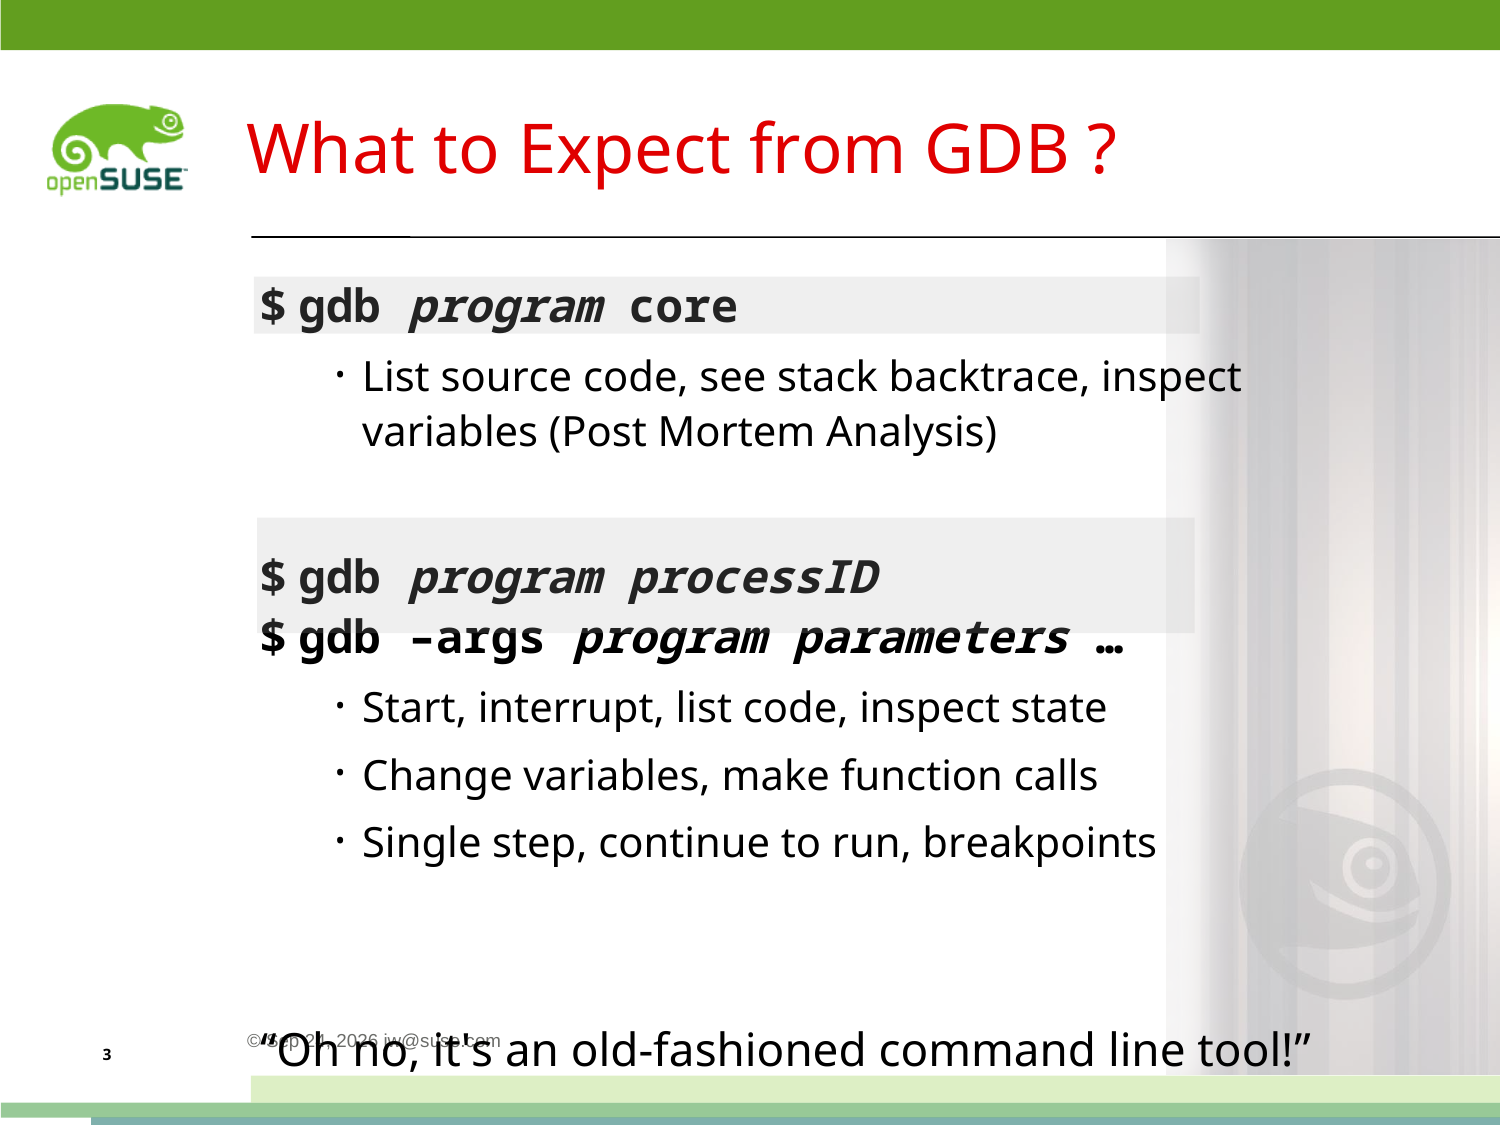

# What to Expect from GDB ?
$ gdb program core
List source code, see stack backtrace, inspect variables (Post Mortem Analysis)
$ gdb program processID
$ gdb –args program parameters …
Start, interrupt, list code, inspect state
Change variables, make function calls
Single step, continue to run, breakpoints
“Oh no, it's an old-fashioned command line tool!”